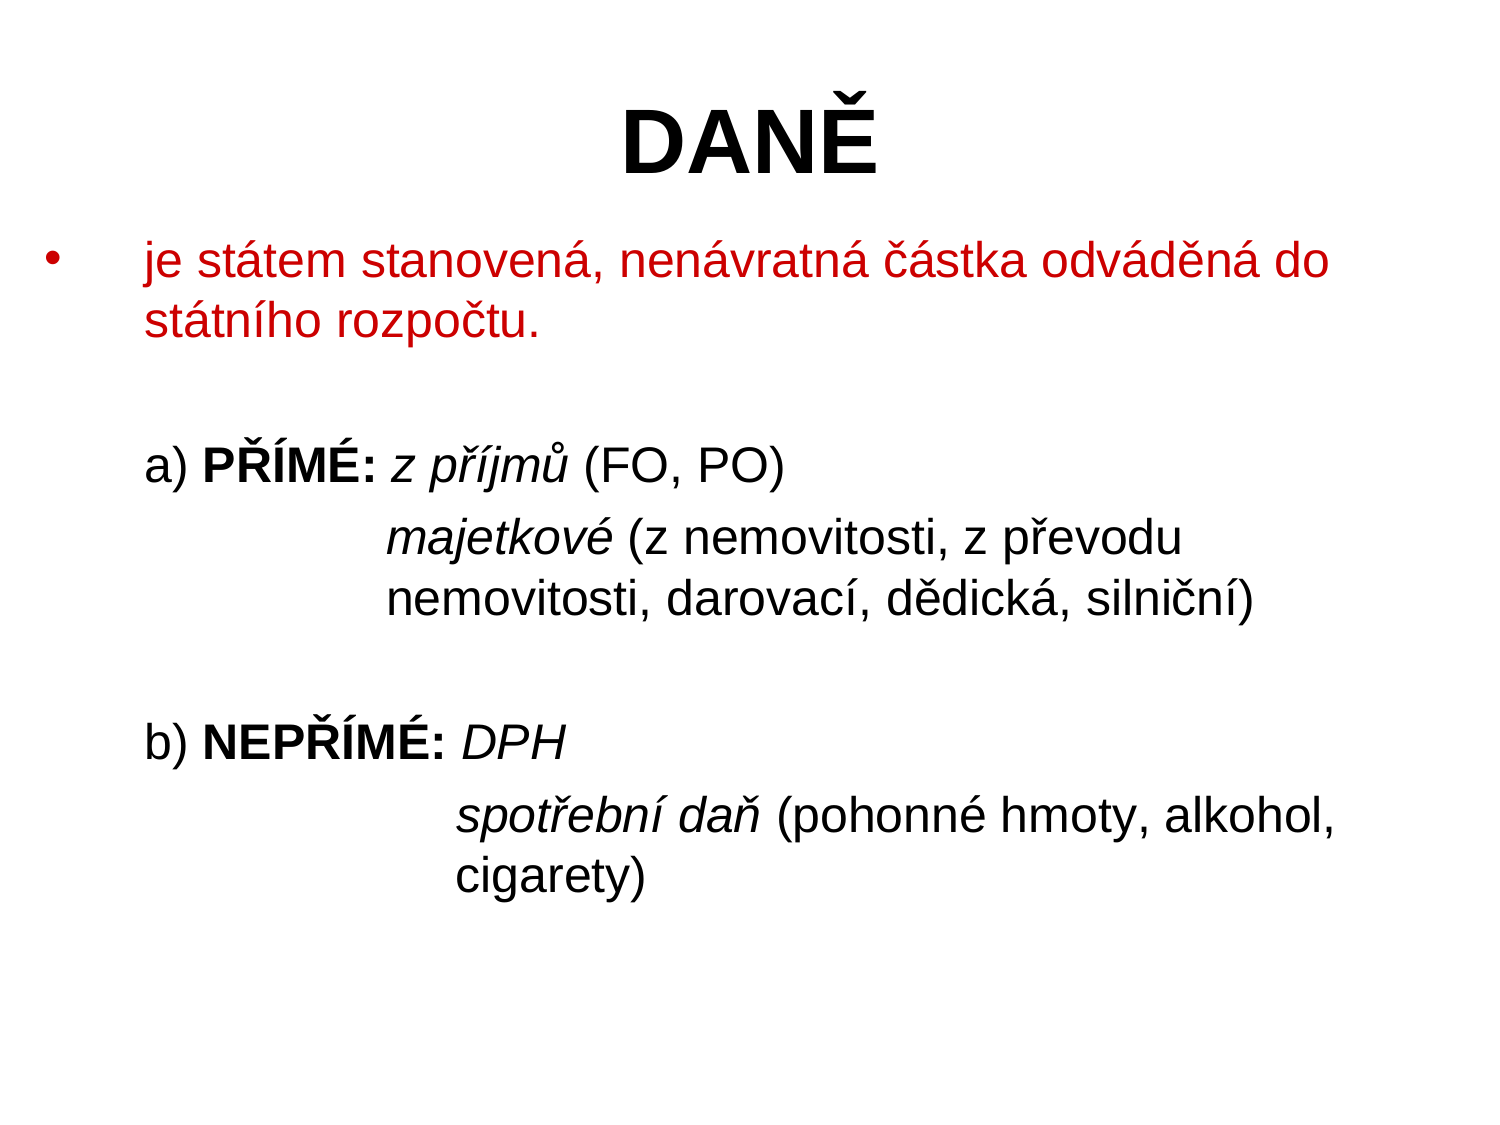

# DANĚ
je státem stanovená, nenávratná částka odváděná do státního rozpočtu.
	a) PŘÍMÉ: z příjmů (FO, PO)
			 majetkové (z nemovitosti, z převodu 				 nemovitosti, darovací, dědická, silniční)
	b) NEPŘÍMÉ: DPH
			 spotřební daň (pohonné hmoty, alkohol, 			 cigarety)